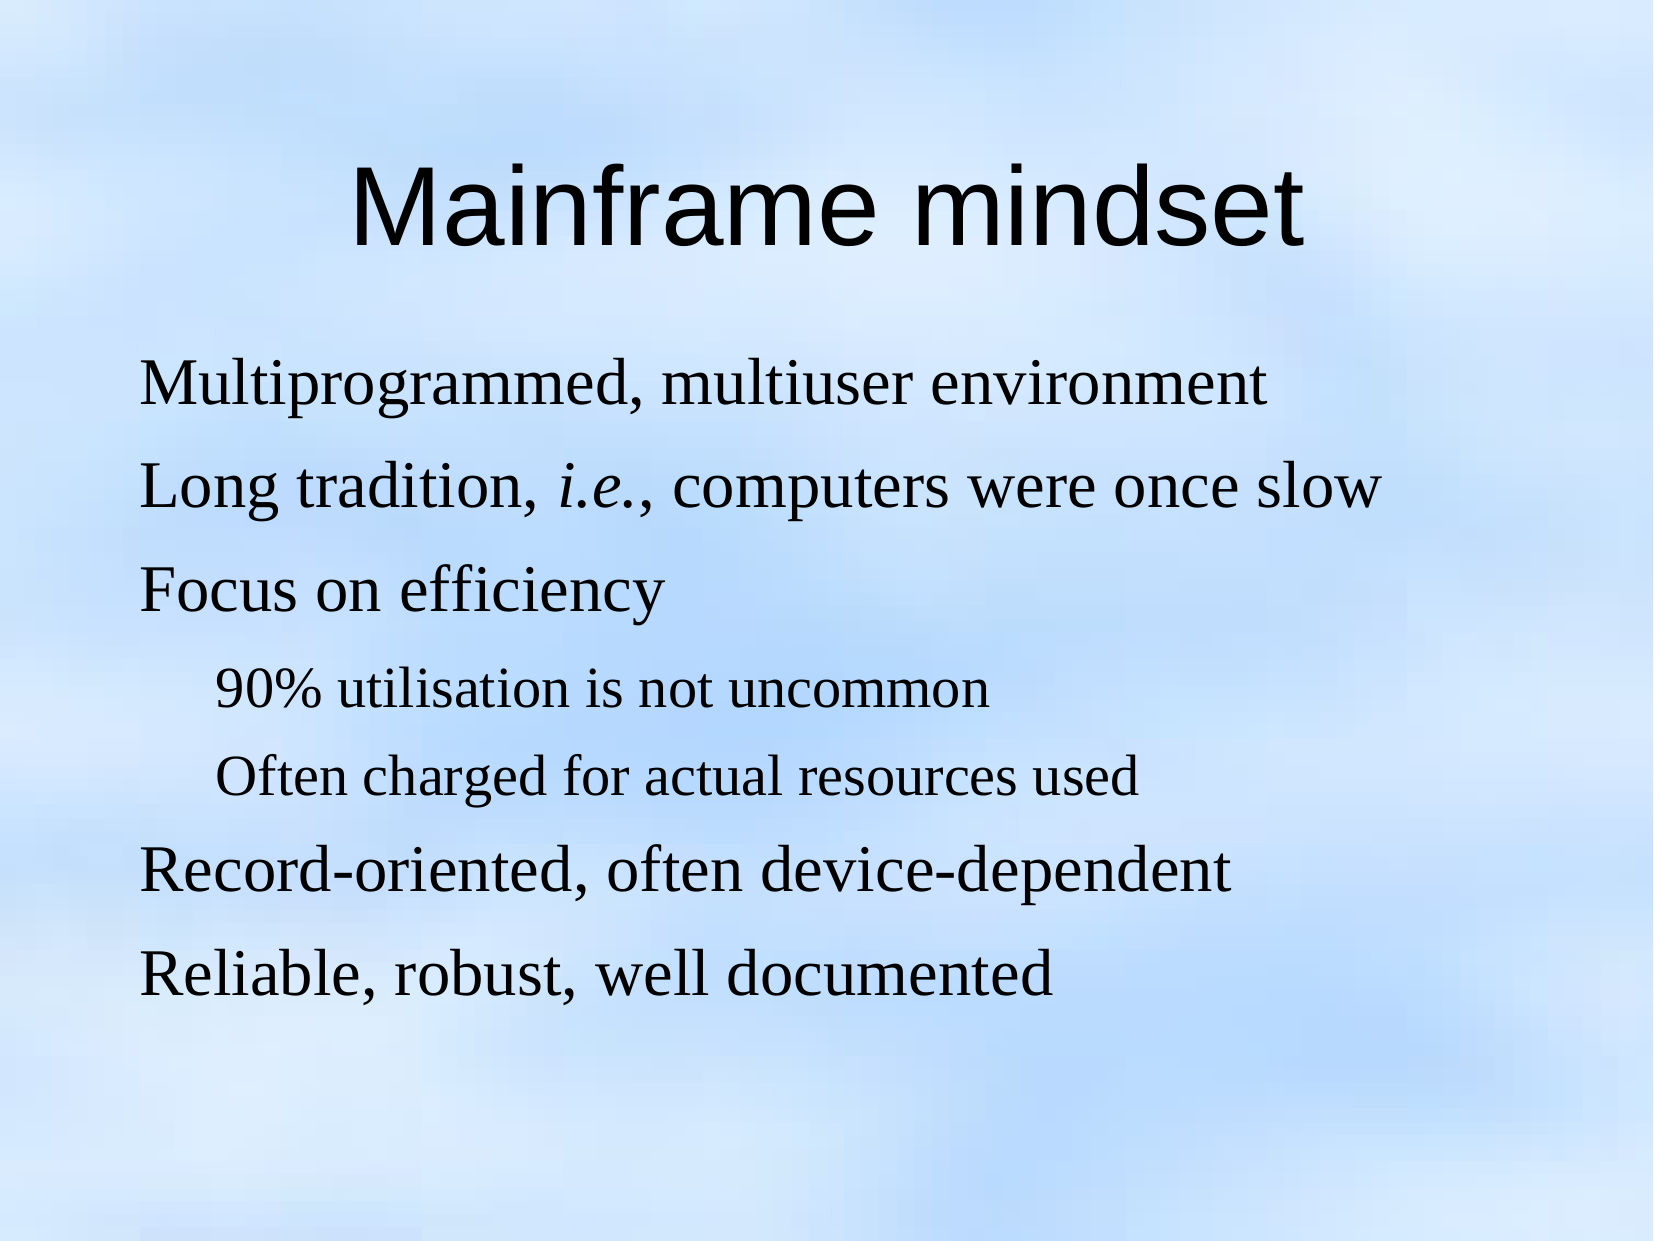

# Mainframe mindset
Multiprogrammed, multiuser environment
Long tradition, i.e., computers were once slow
Focus on efficiency
90% utilisation is not uncommon
Often charged for actual resources used
Record-oriented, often device-dependent
Reliable, robust, well documented